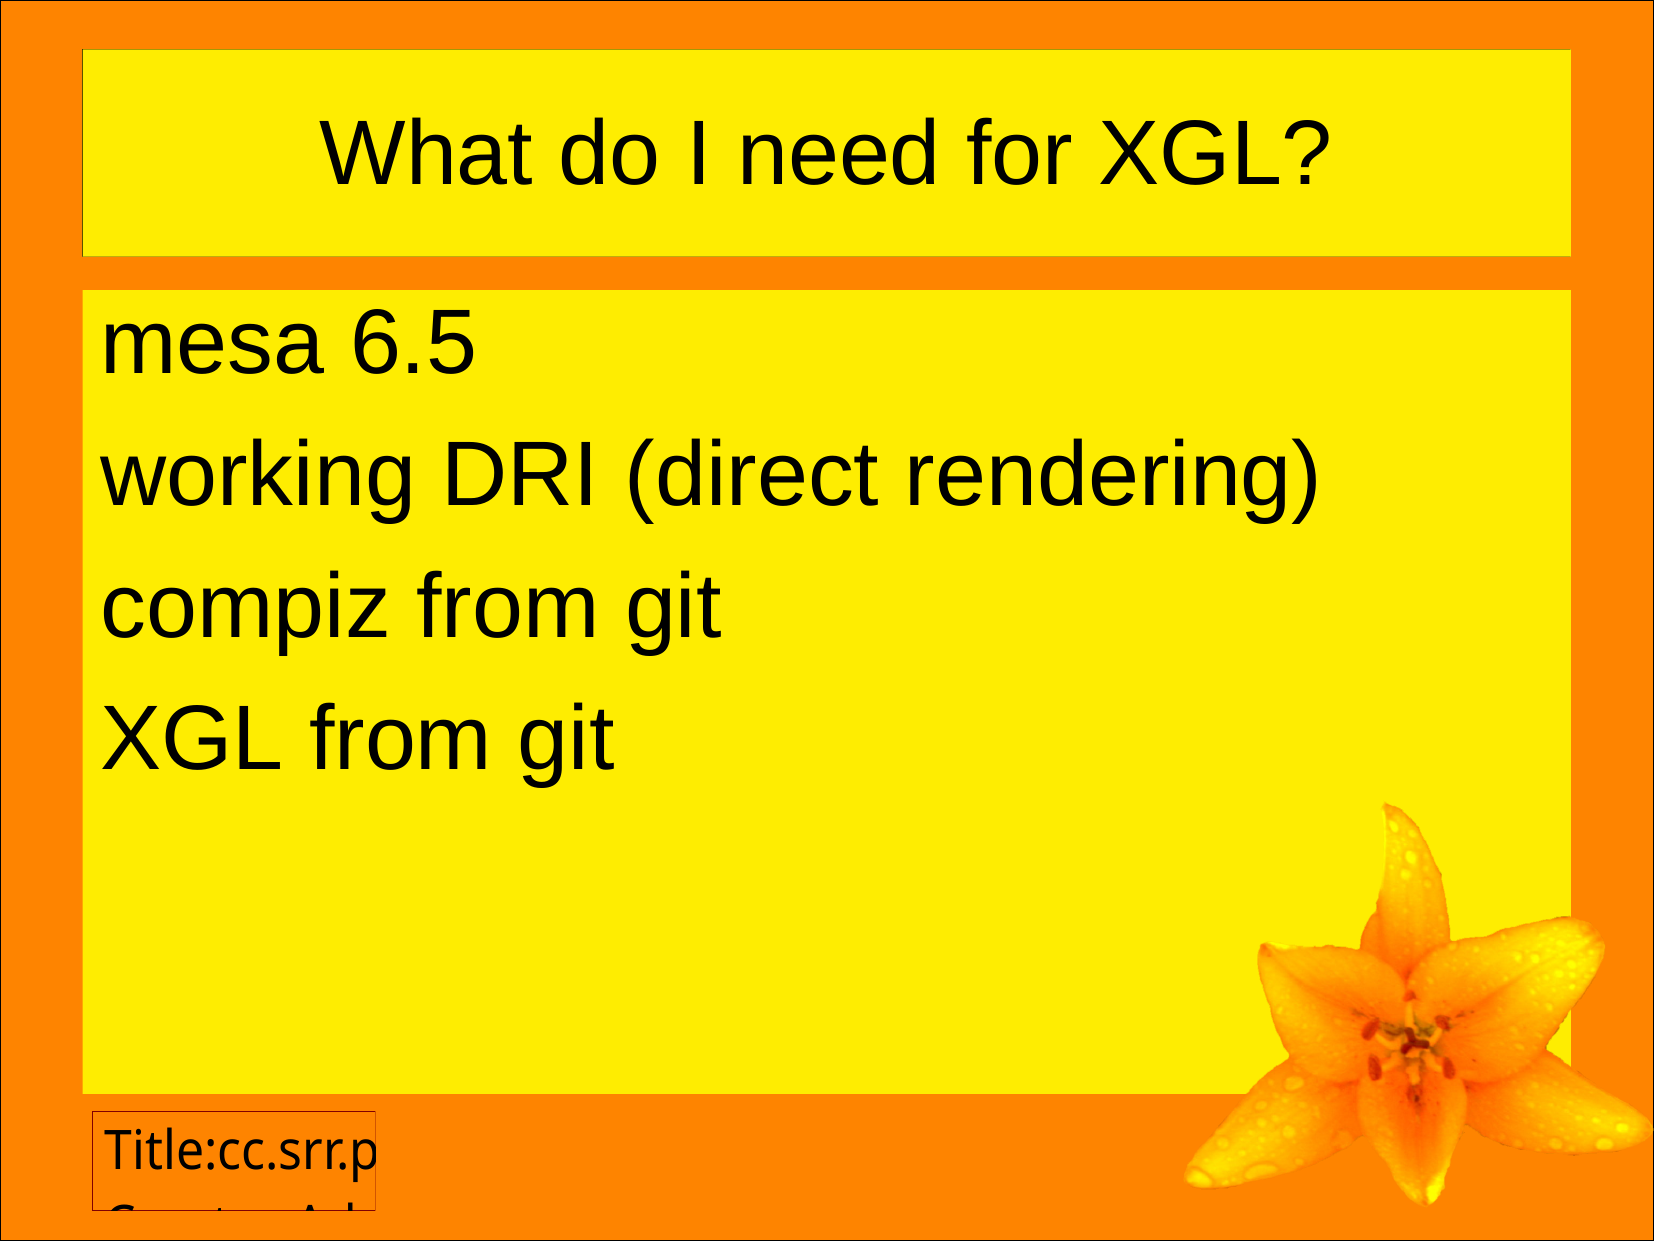

# What do I need for XGL?
mesa 6.5
working DRI (direct rendering)
compiz from git
XGL from git